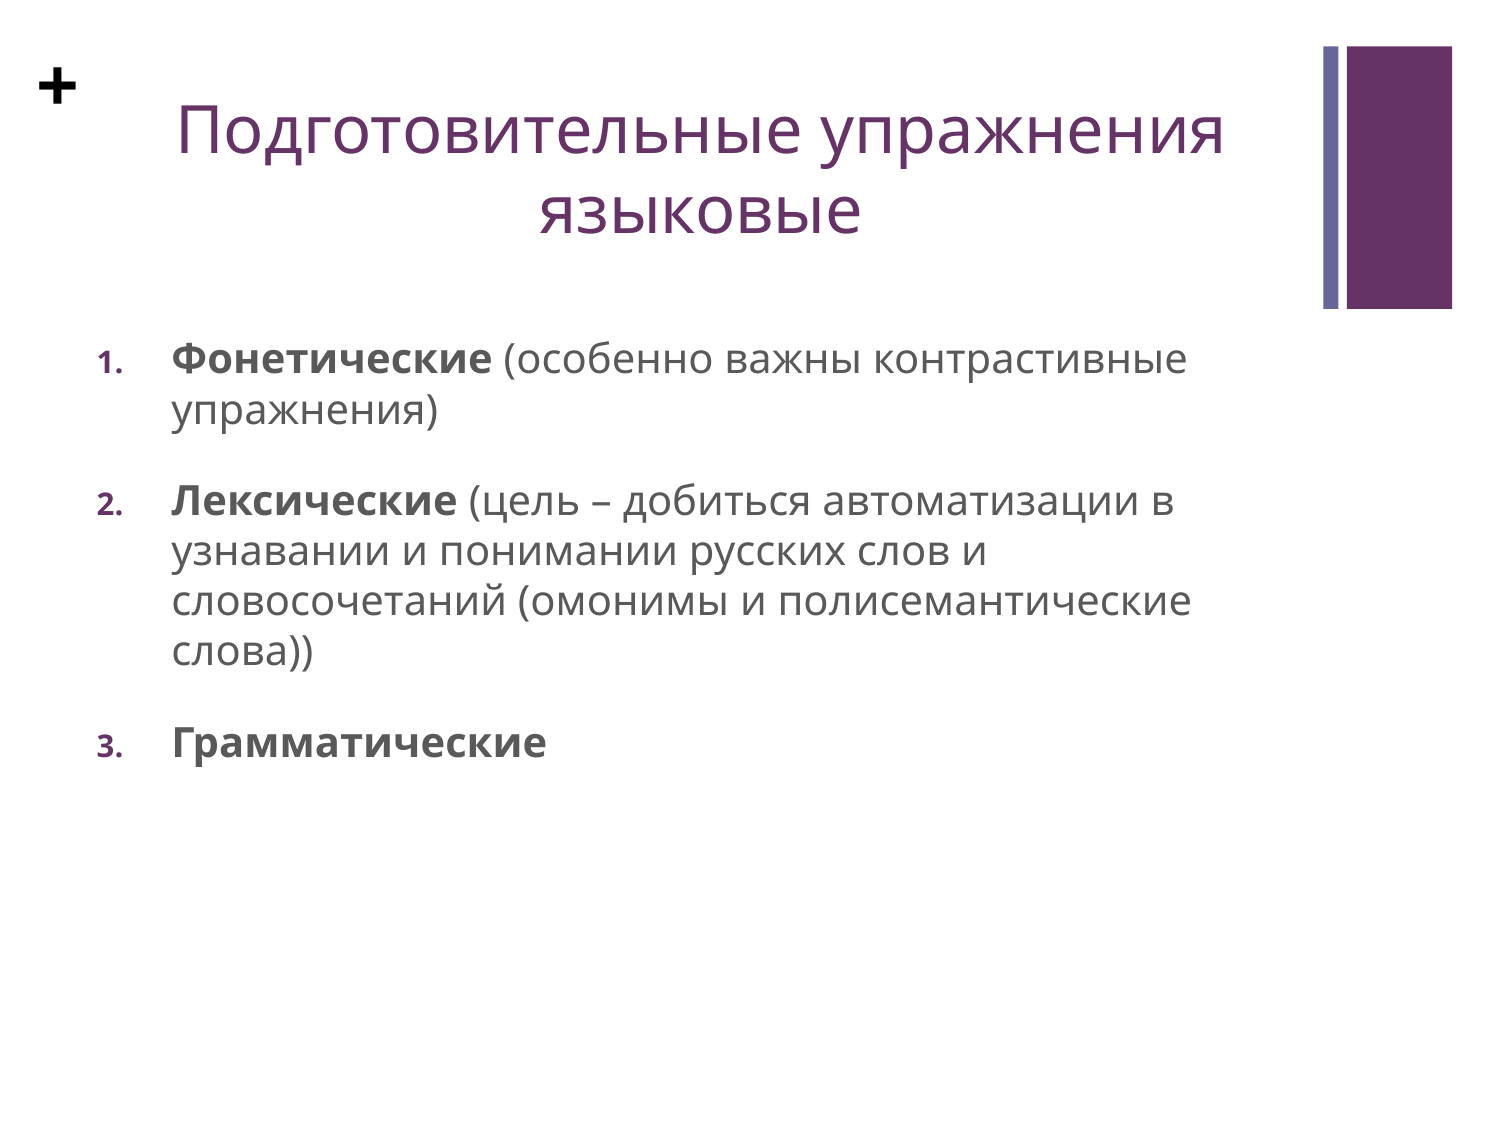

# Подготовительные упражнения языковые
Фонетические (особенно важны контрастивные упражнения)
Лексические (цель – добиться автоматизации в узнавании и понимании русских слов и словосочетаний (омонимы и полисемантические слова))
Грамматические